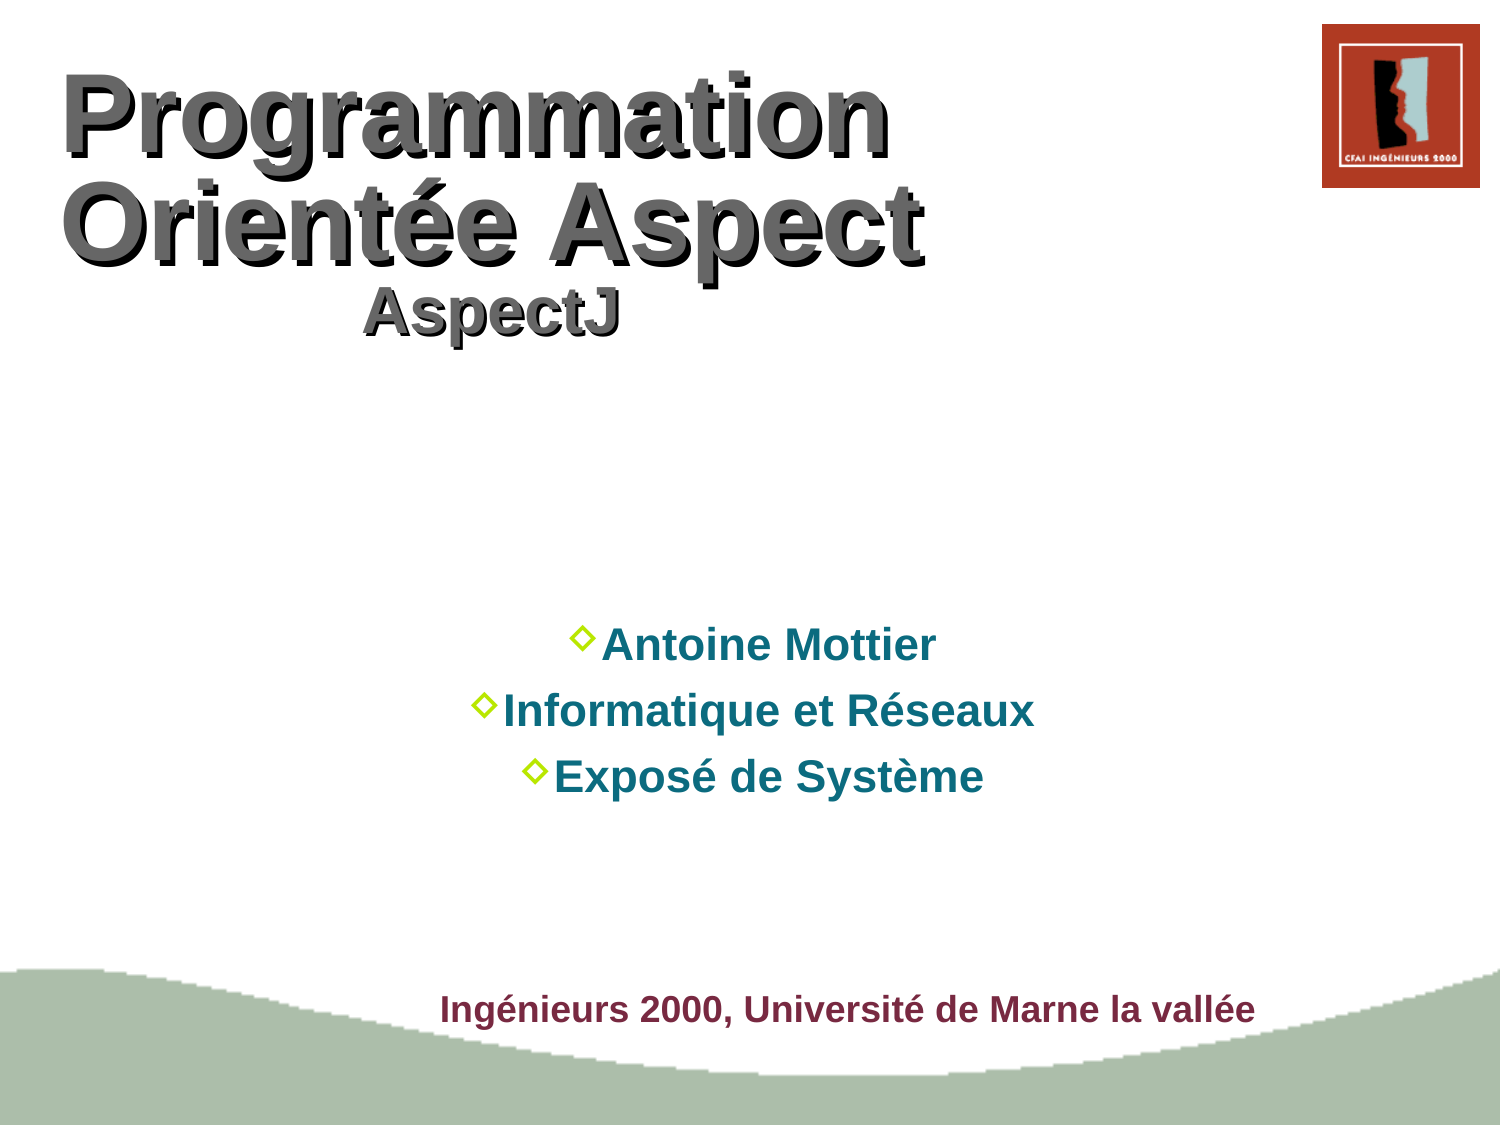

# Programmation Orientée Aspect AspectJ
Antoine Mottier
Informatique et Réseaux
Exposé de Système